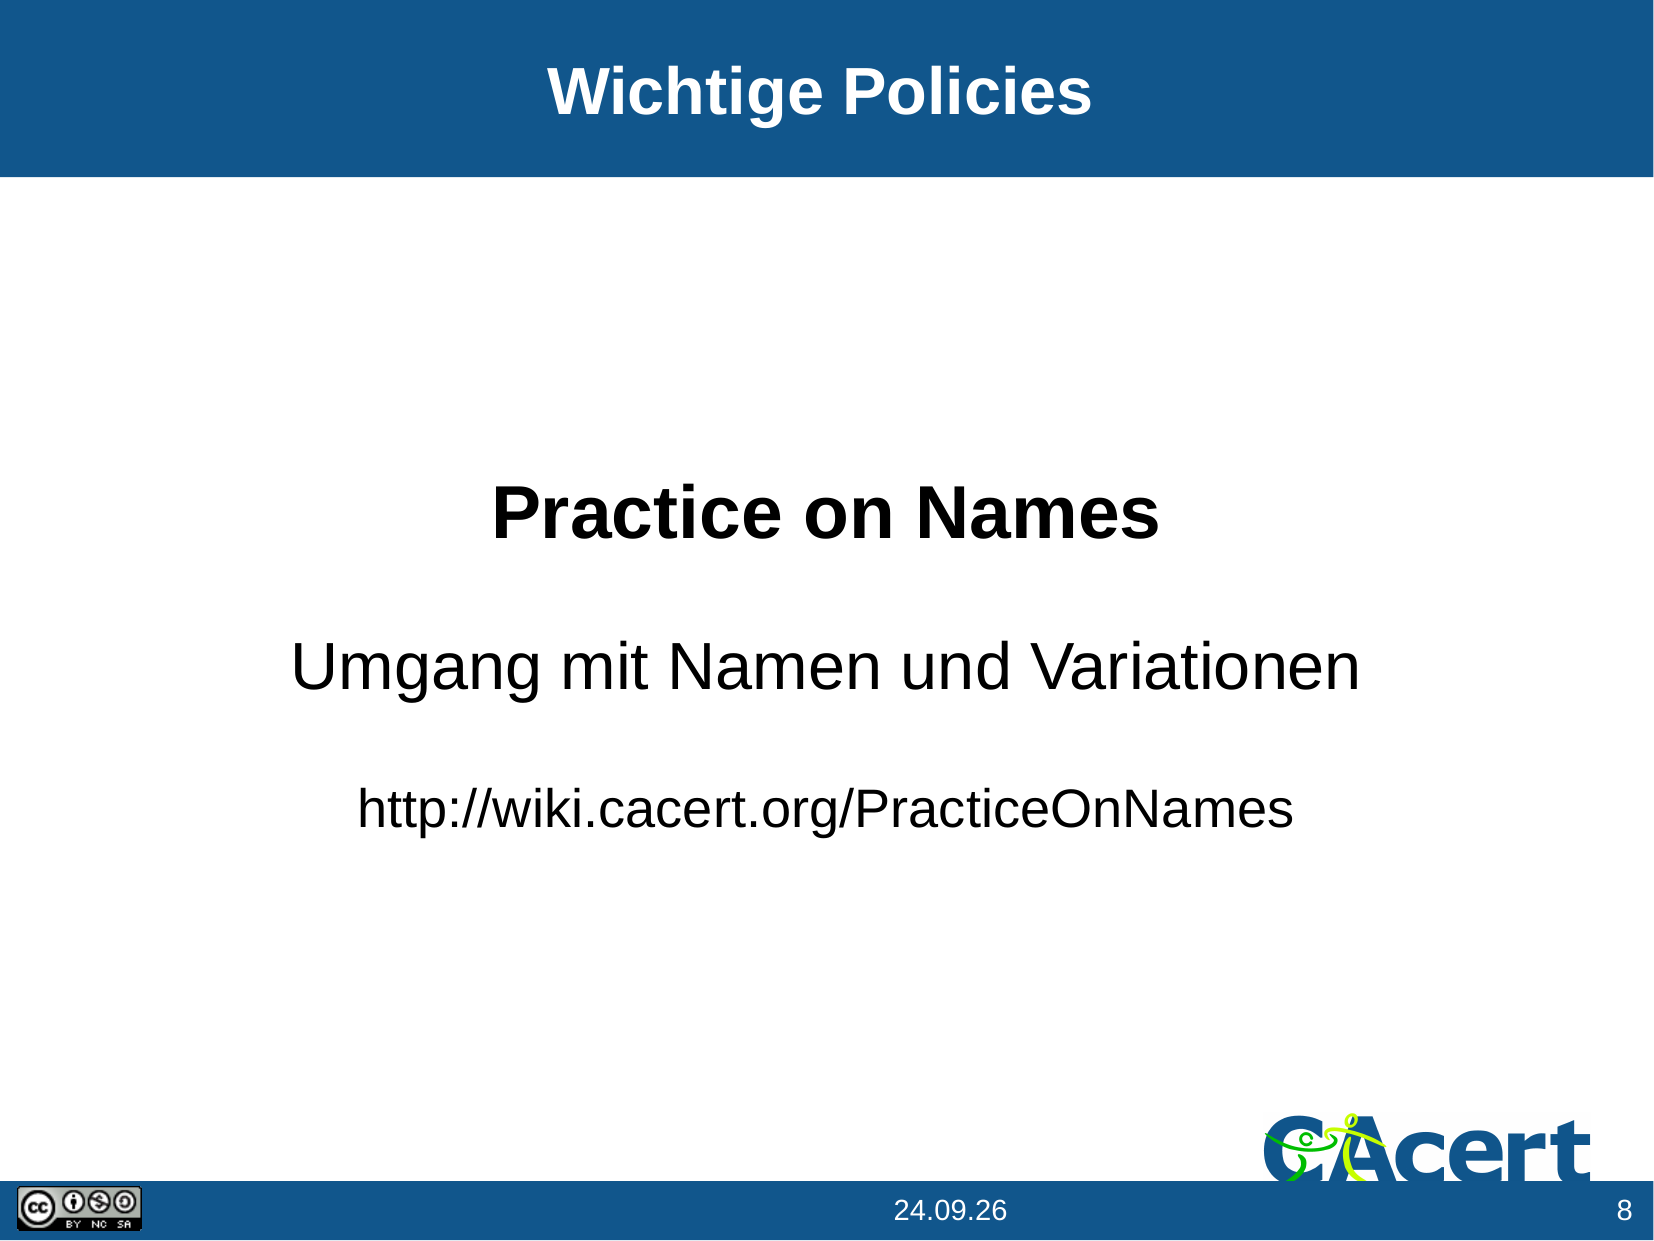

# Wichtige Policies
Practice on Names
Umgang mit Namen und Variationen
http://wiki.cacert.org/PracticeOnNames